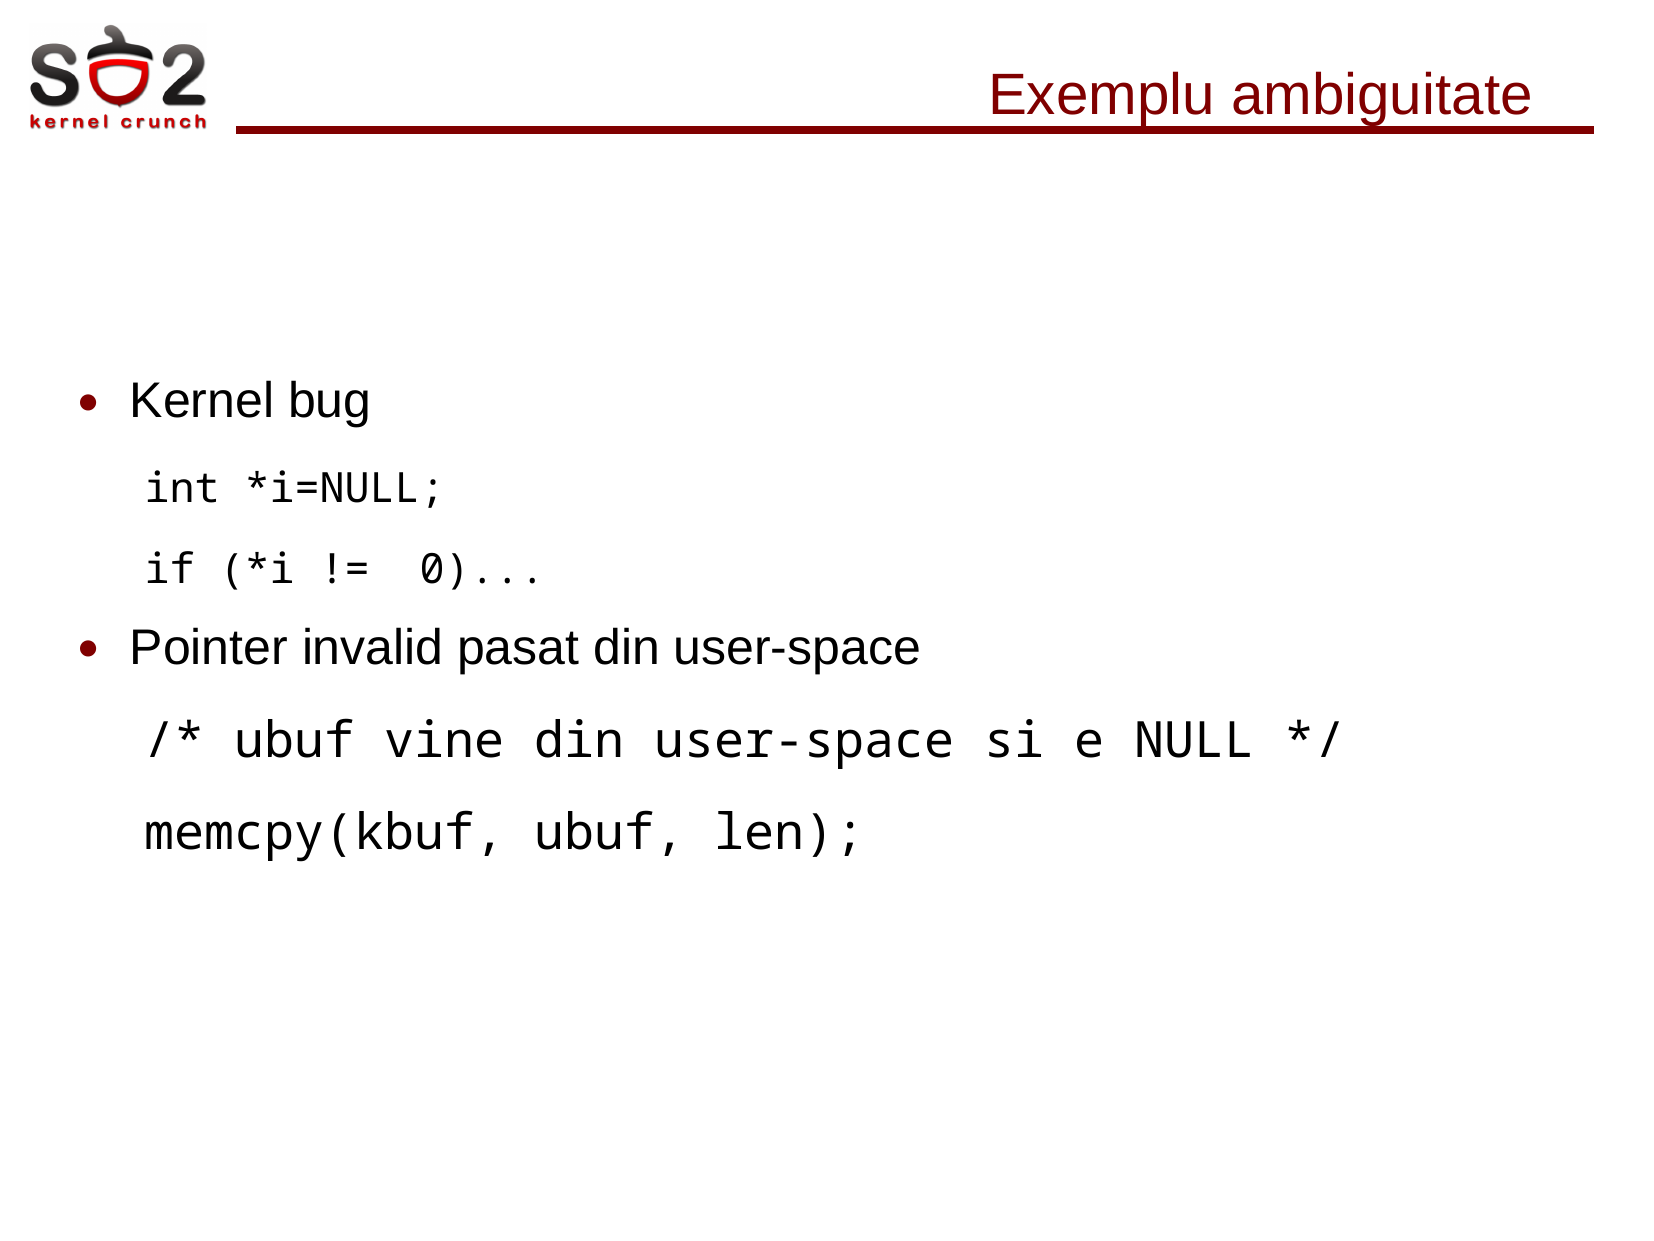

# Exemplu ambiguitate
Kernel bug
int *i=NULL;
if (*i != 0)...
Pointer invalid pasat din user-space
/* ubuf vine din user-space si e NULL */
memcpy(kbuf, ubuf, len);